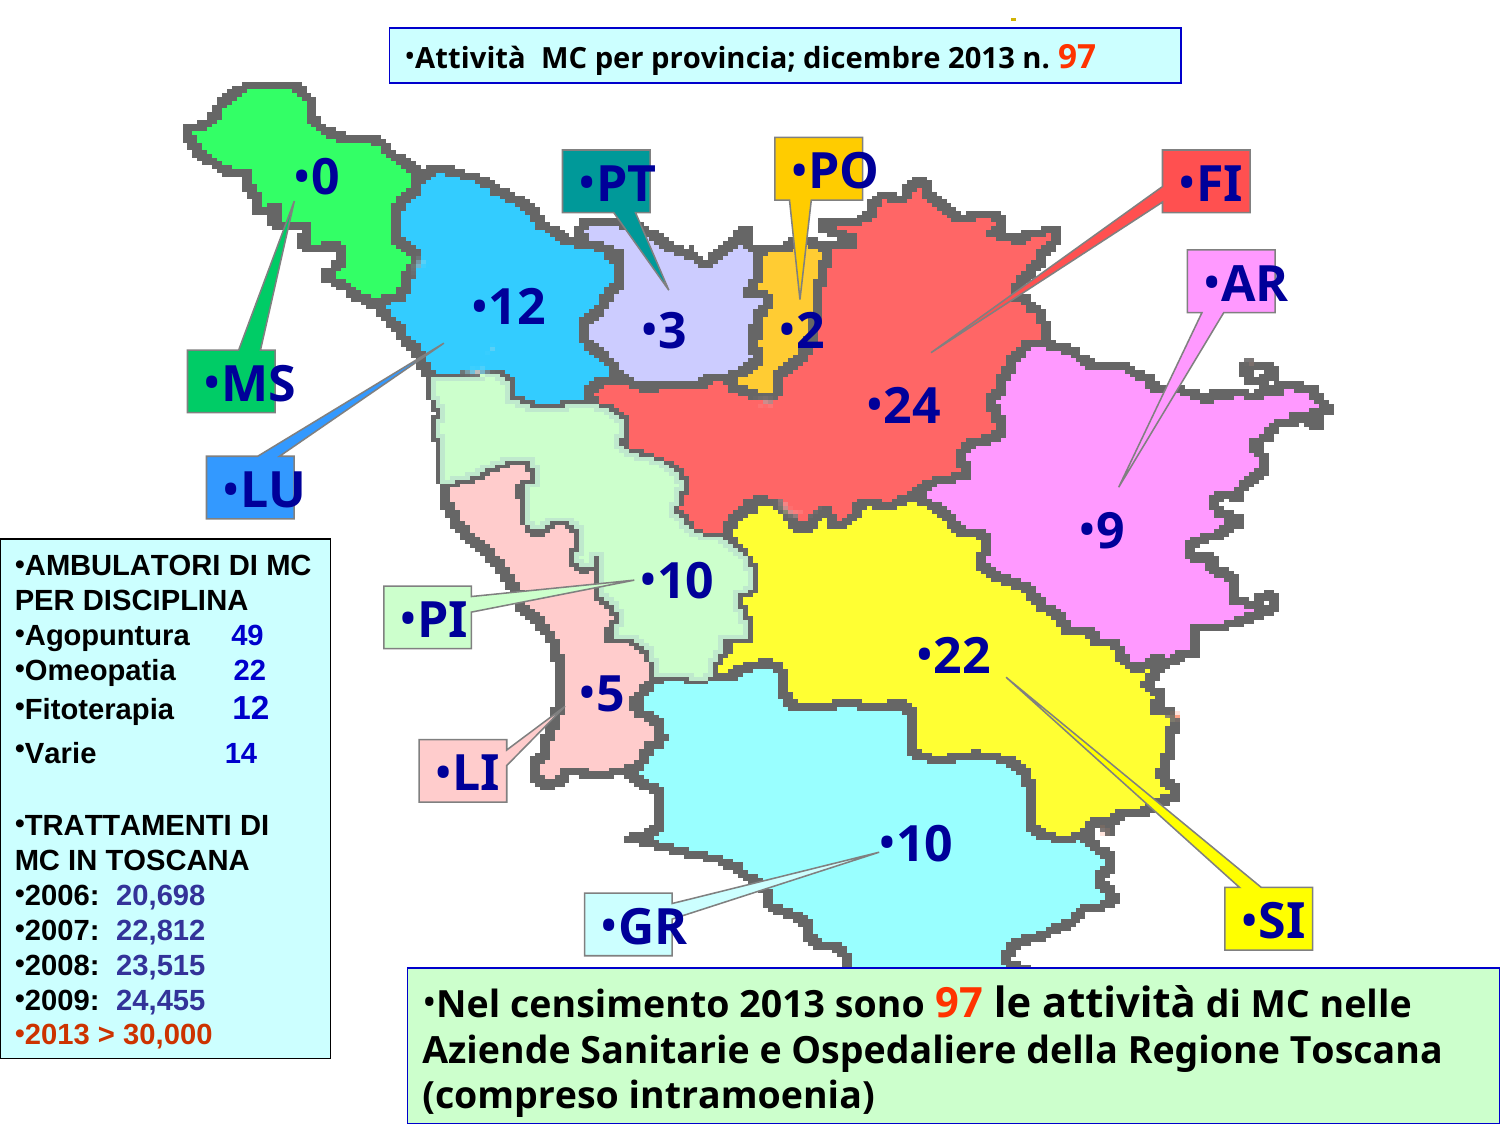

Attività MC per provincia; dicembre 2013 n. 97
0
PO
PT
FI
AR
12
3
2
MS
24
LU
9
AMBULATORI DI MC PER DISCIPLINA
Agopuntura 49
Omeopatia 22
Fitoterapia 12
Varie 	 14
TRATTAMENTI DI MC IN TOSCANA
2006: 20,698
2007: 22,812
2008: 23,515
2009: 24,455
2013 > 30,000
10
PI
22
5
LI
10
SI
GR
Nel censimento 2013 sono 97 le attività di MC nelle Aziende Sanitarie e Ospedaliere della Regione Toscana (compreso intramoenia)